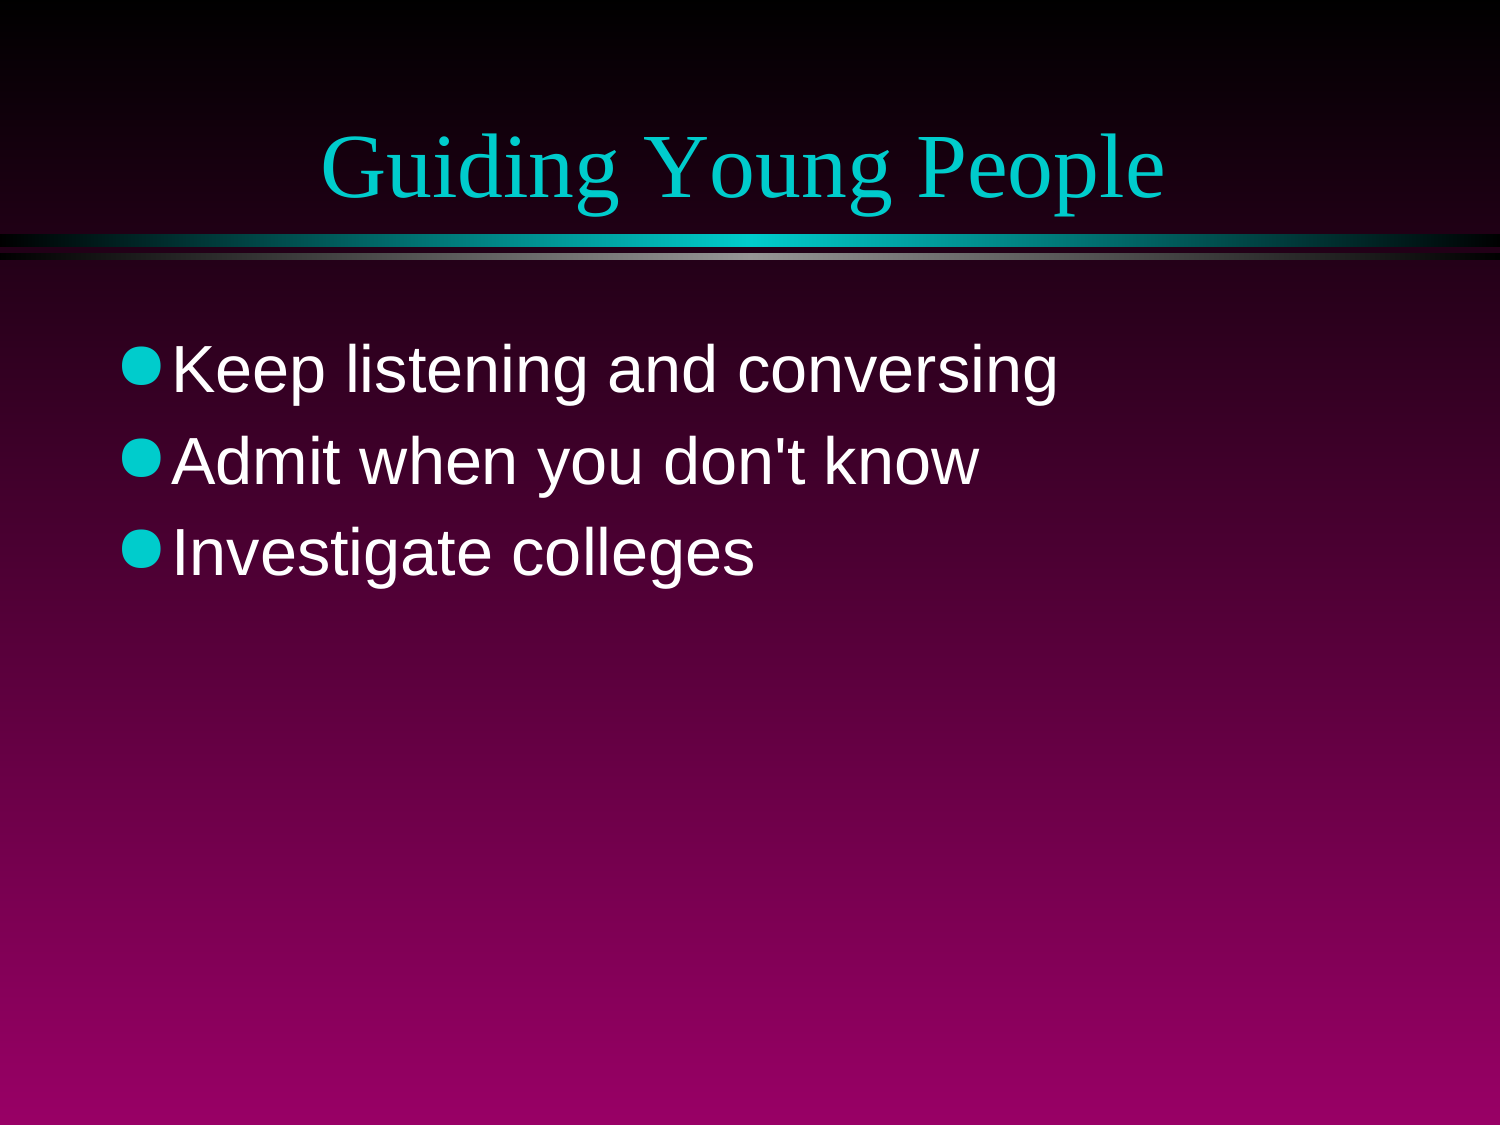

# Guiding Young People
Keep listening and conversing
Admit when you don't know
Investigate colleges